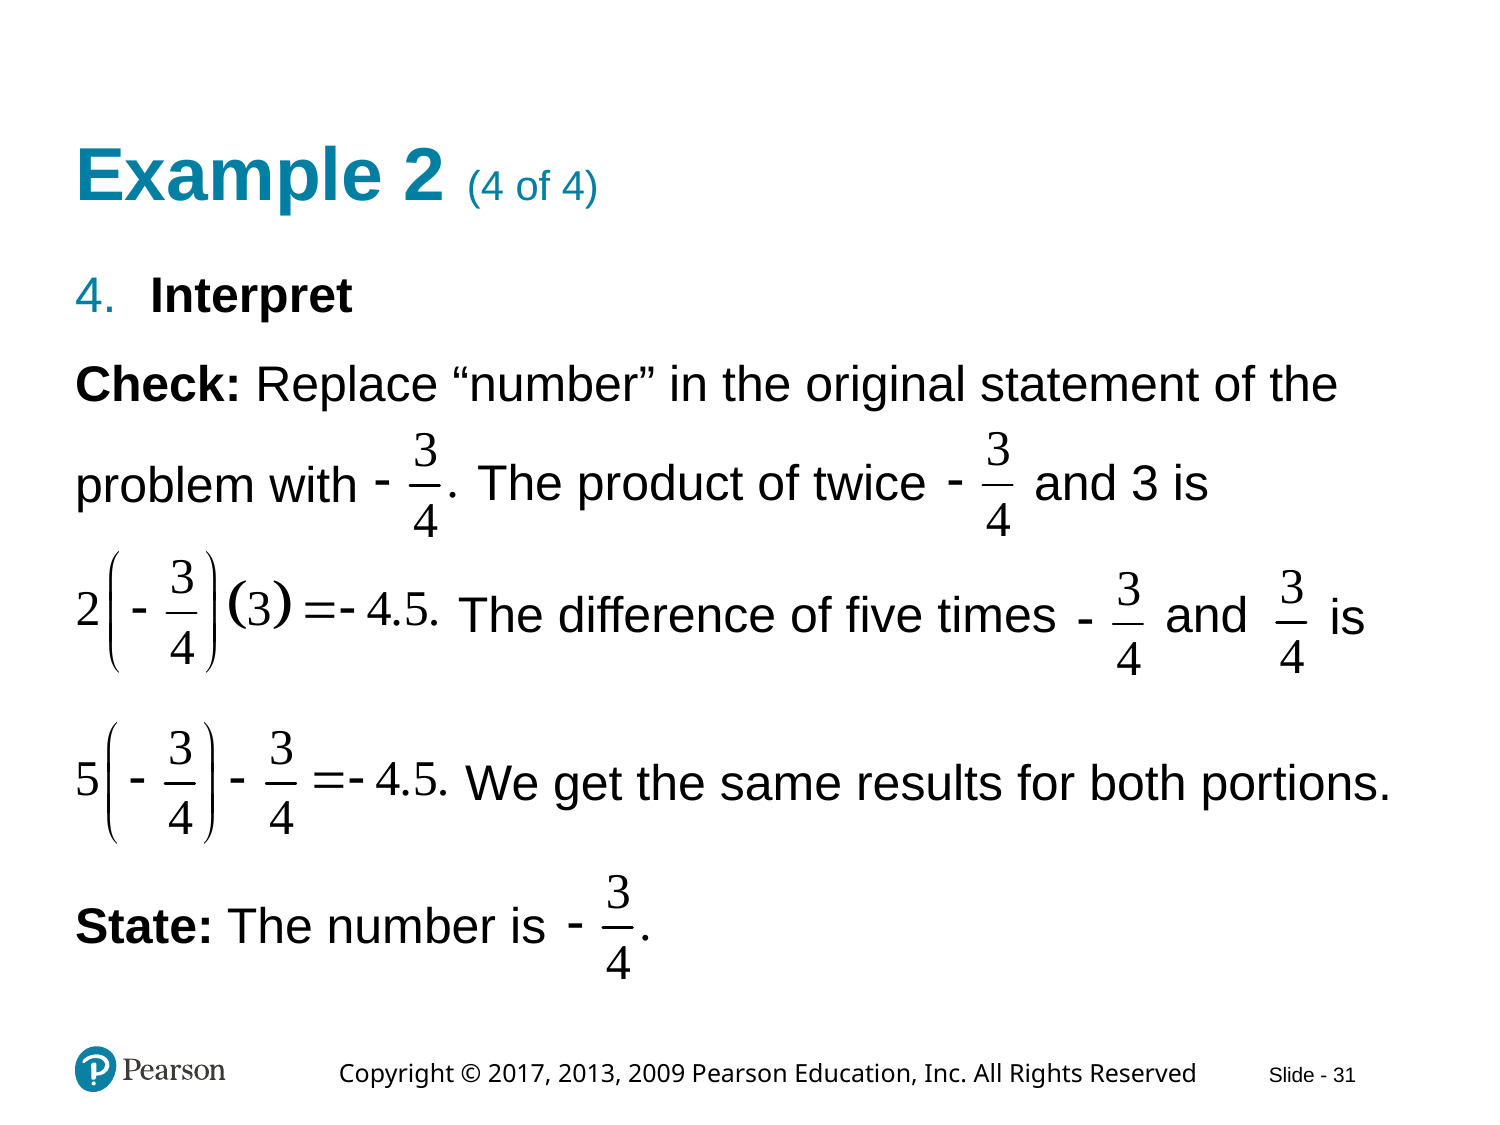

# Example 2 (4 of 4)
​Interpret
Check: Replace “number” in the original statement of the
The product of twice
and 3 is
problem with
The difference of five times
and
is
We get the same results for both portions.
State: The number is